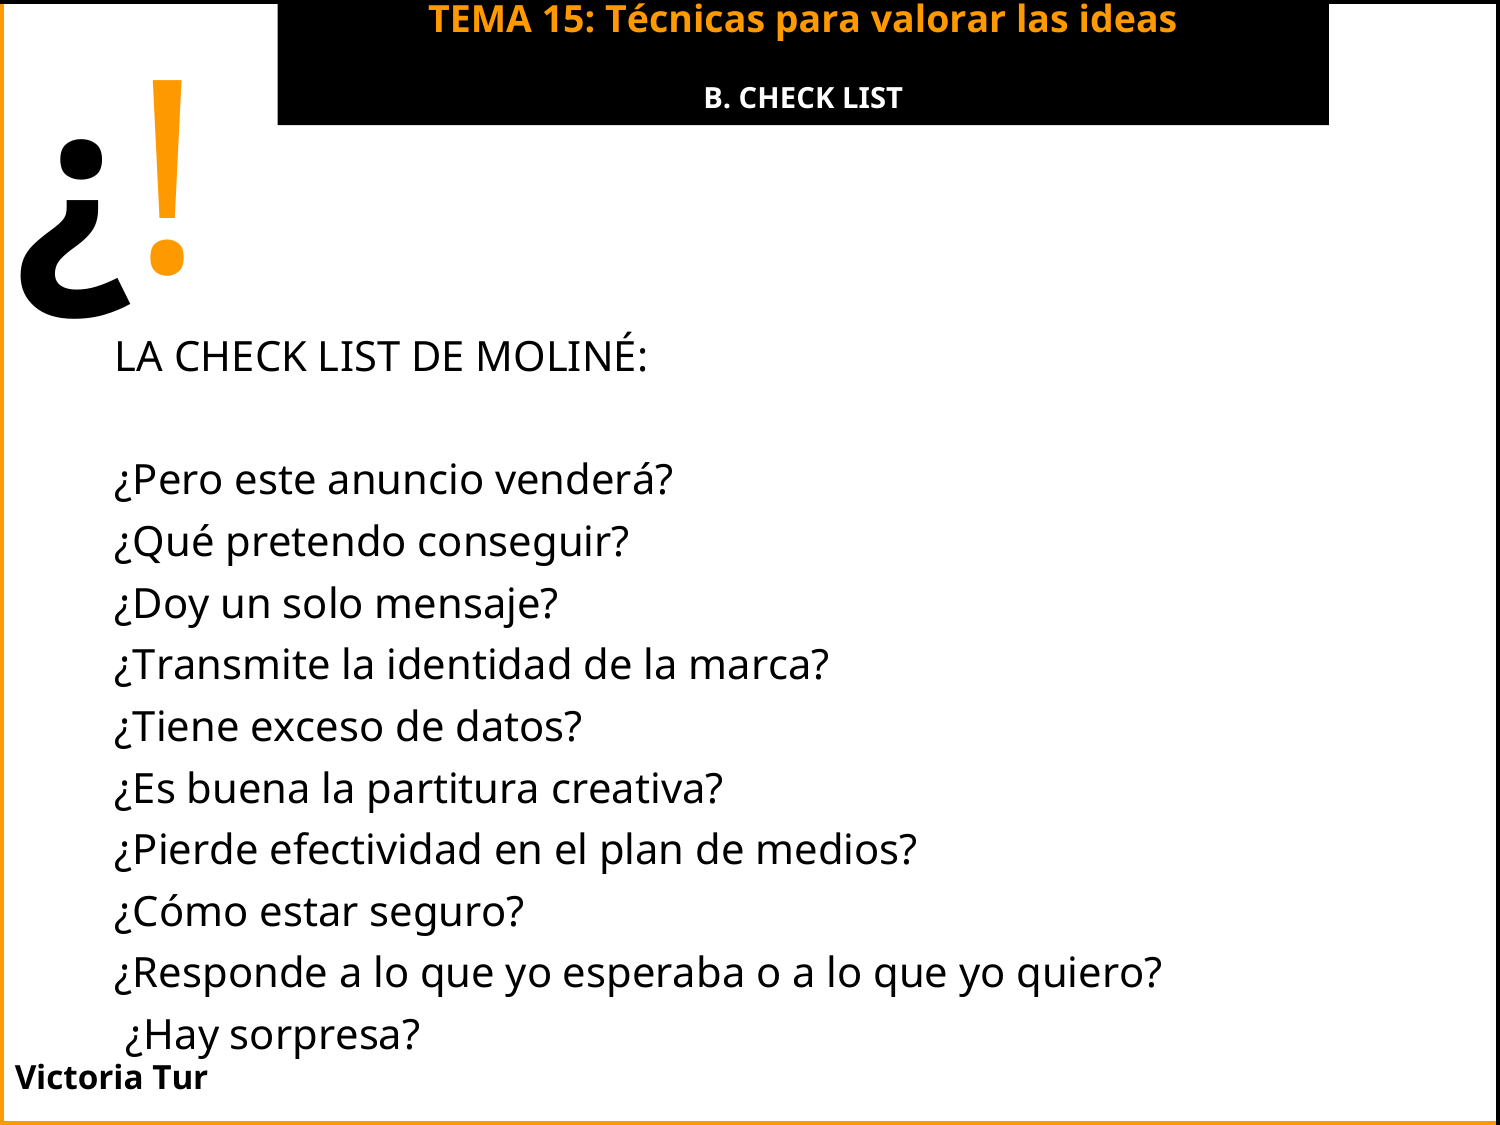

# LA CHECK LIST DE MOLINÉ:
¿Pero este anuncio venderá?
¿Qué pretendo conseguir?
¿Doy un solo mensaje?
¿Transmite la identidad de la marca?
¿Tiene exceso de datos?
¿Es buena la partitura creativa?
¿Pierde efectividad en el plan de medios?
¿Cómo estar seguro?
¿Responde a lo que yo esperaba o a lo que yo quiero?
 ¿Hay sorpresa?